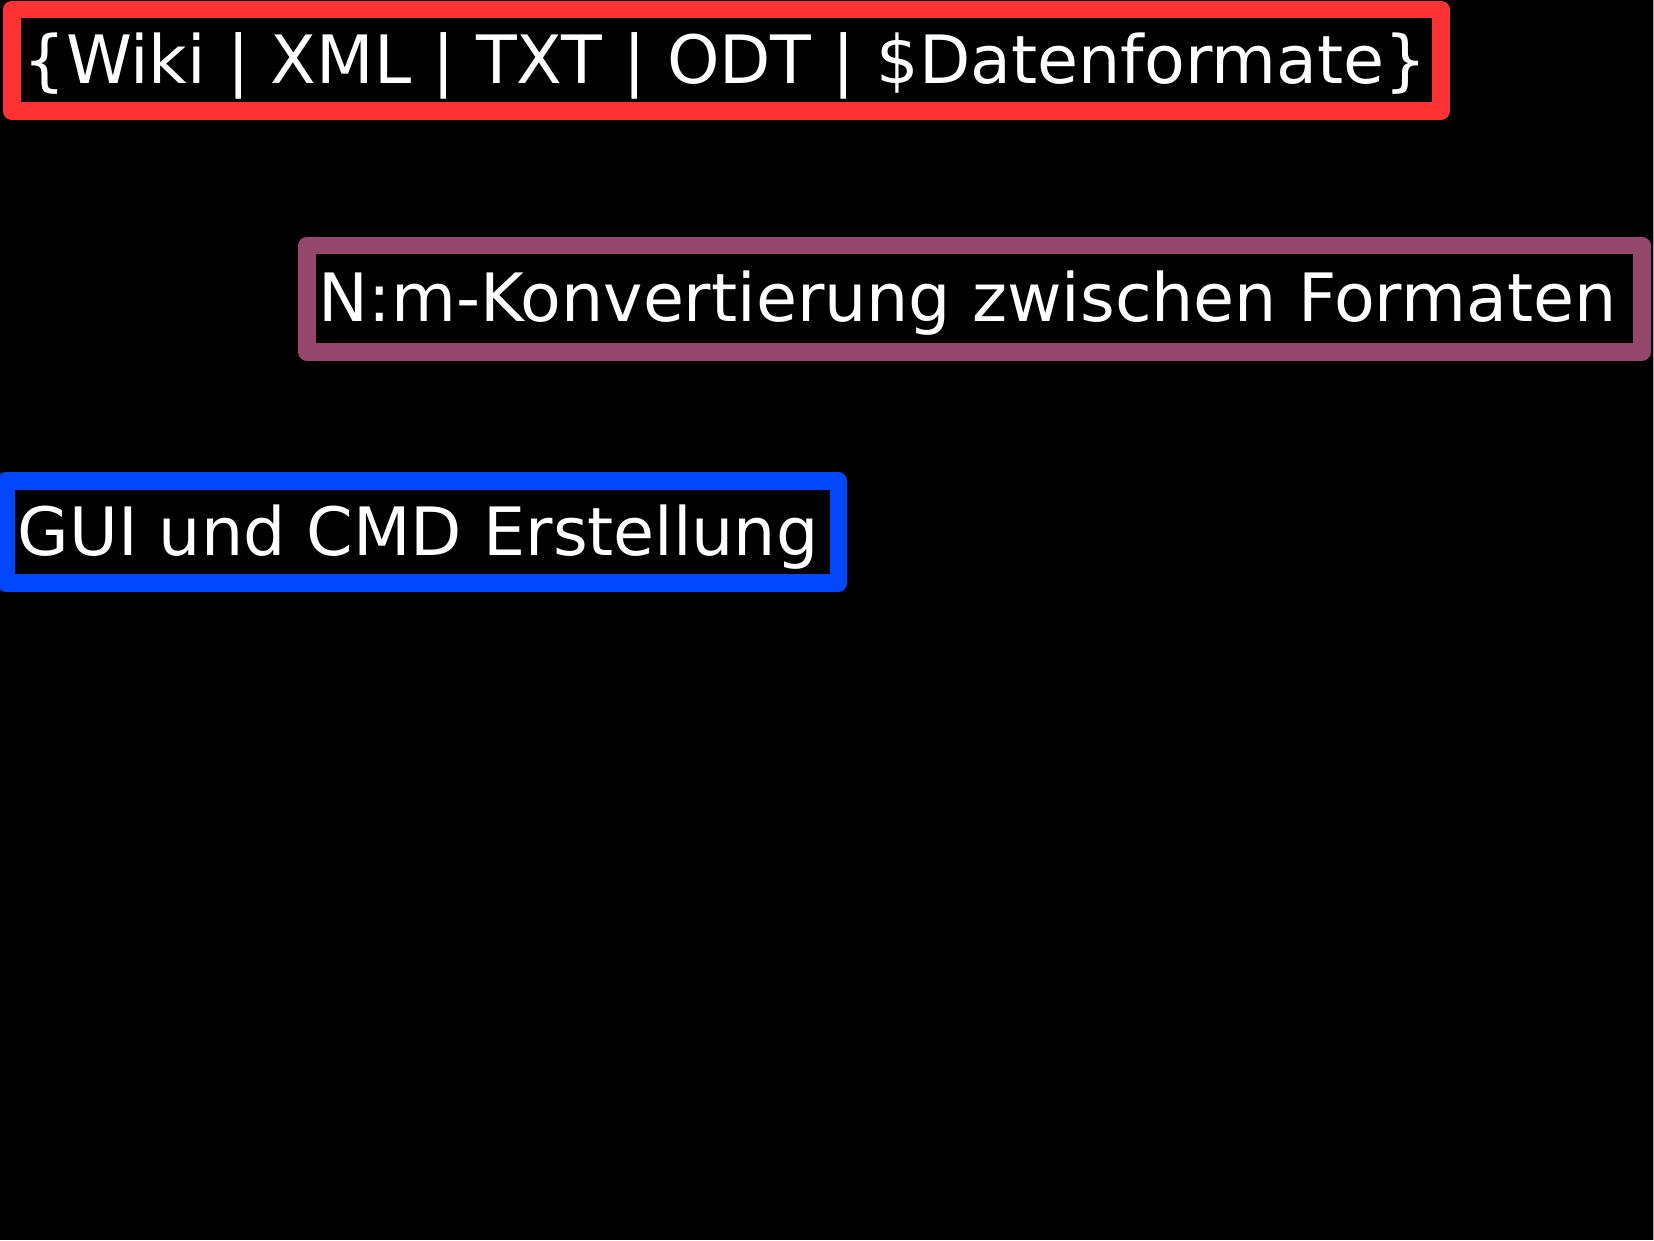

{Wiki | XML | TXT | ODT | $Datenformate}
N:m-Konvertierung zwischen Formaten
GUI und CMD Erstellung